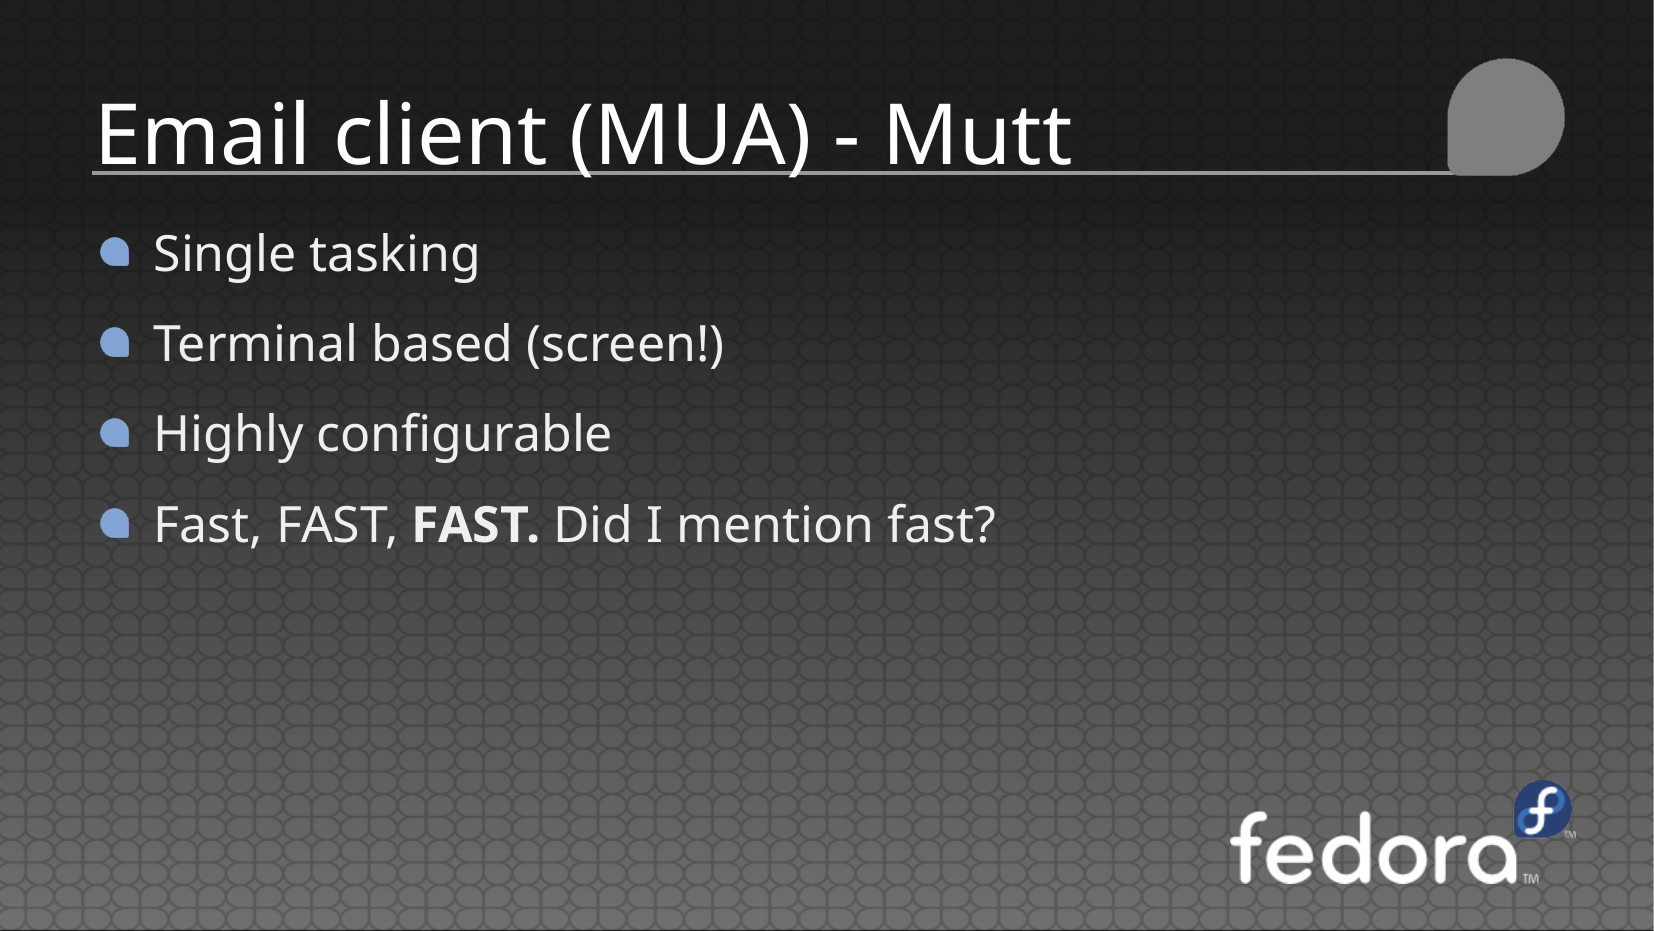

Email client (MUA) - Mutt
# Single tasking
Terminal based (screen!)
Highly configurable
Fast, FAST, FAST. Did I mention fast?